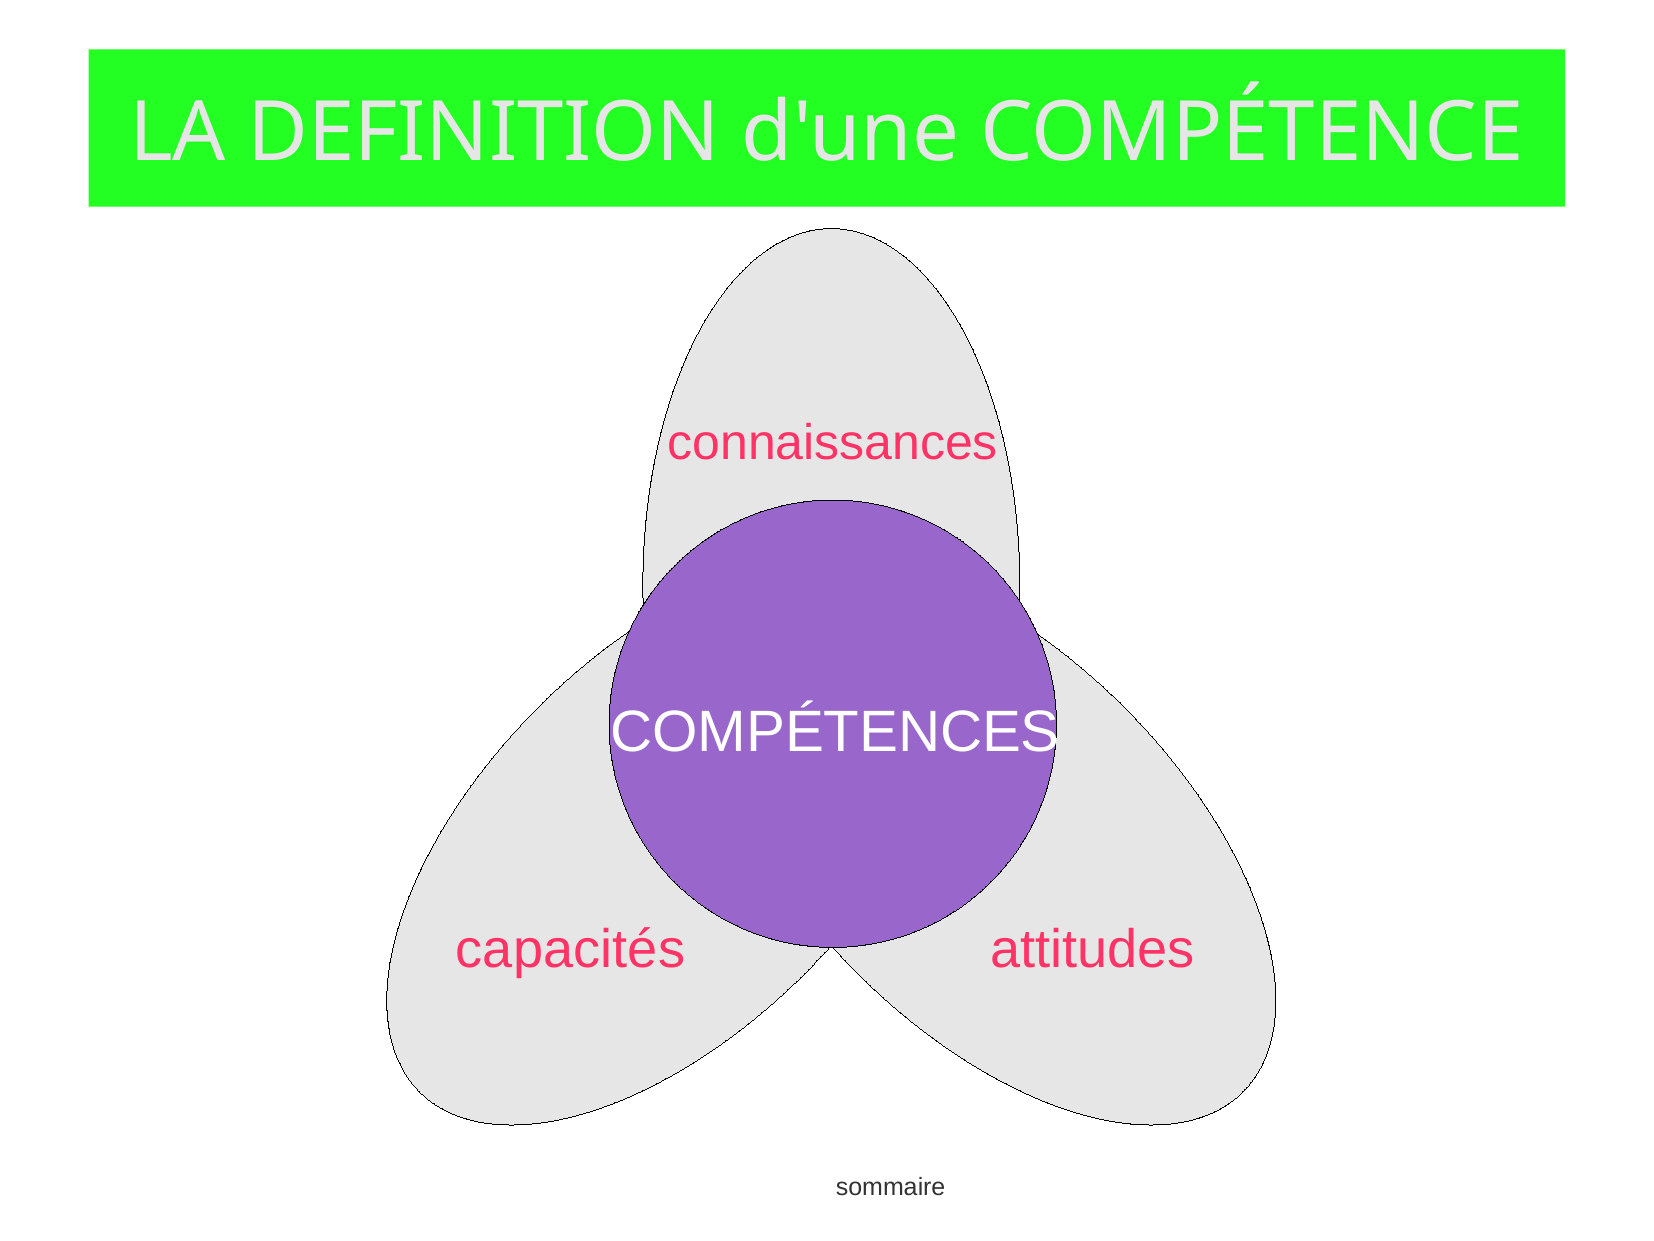

# LA DEFINITION d'une COMPÉTENCE
connaissances
COMPÉTENCES
capacités
attitudes
sommaire